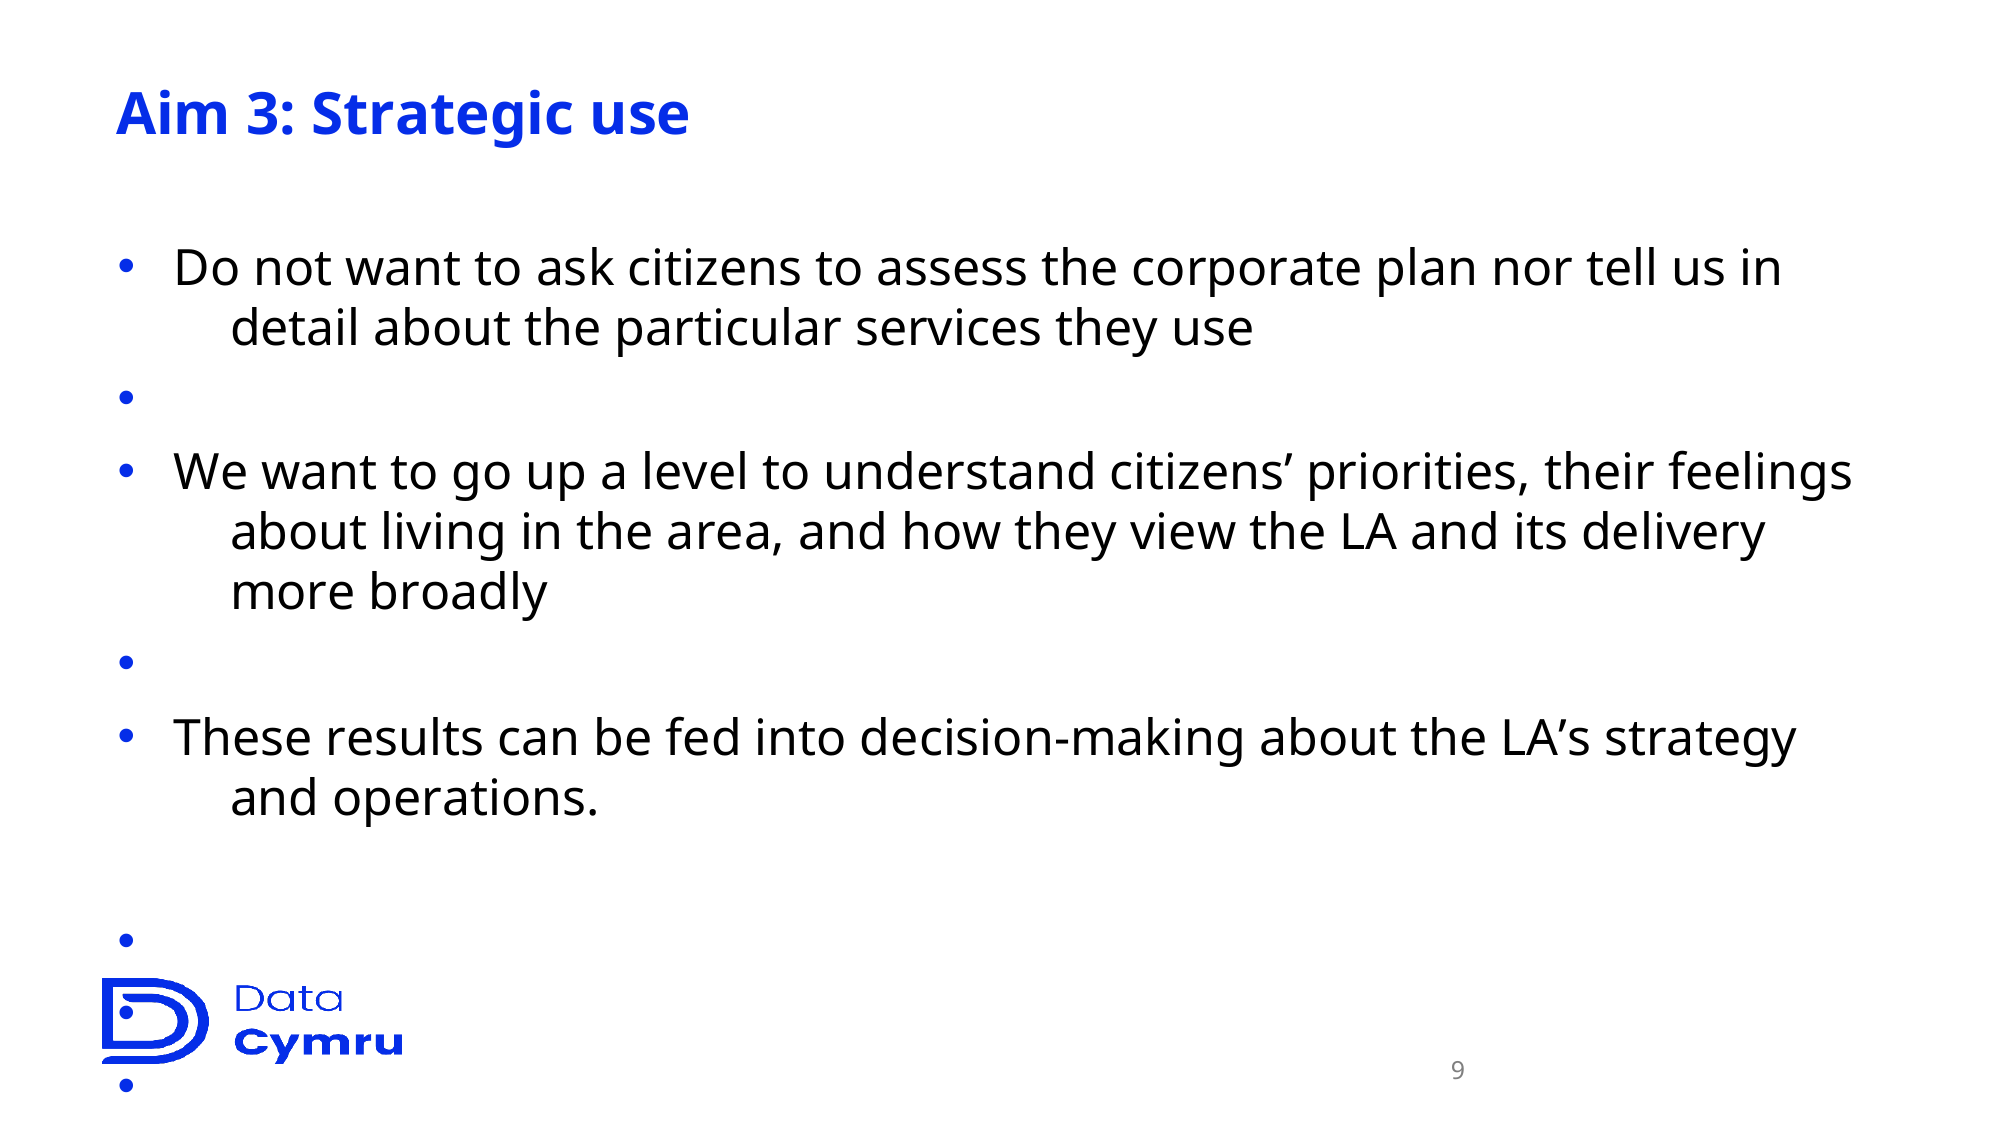

# Aim 3: Strategic use
Do not want to ask citizens to assess the corporate plan nor tell us in detail about the particular services they use
We want to go up a level to understand citizens’ priorities, their feelings about living in the area, and how they view the LA and its delivery more broadly
These results can be fed into decision-making about the LA’s strategy and operations.